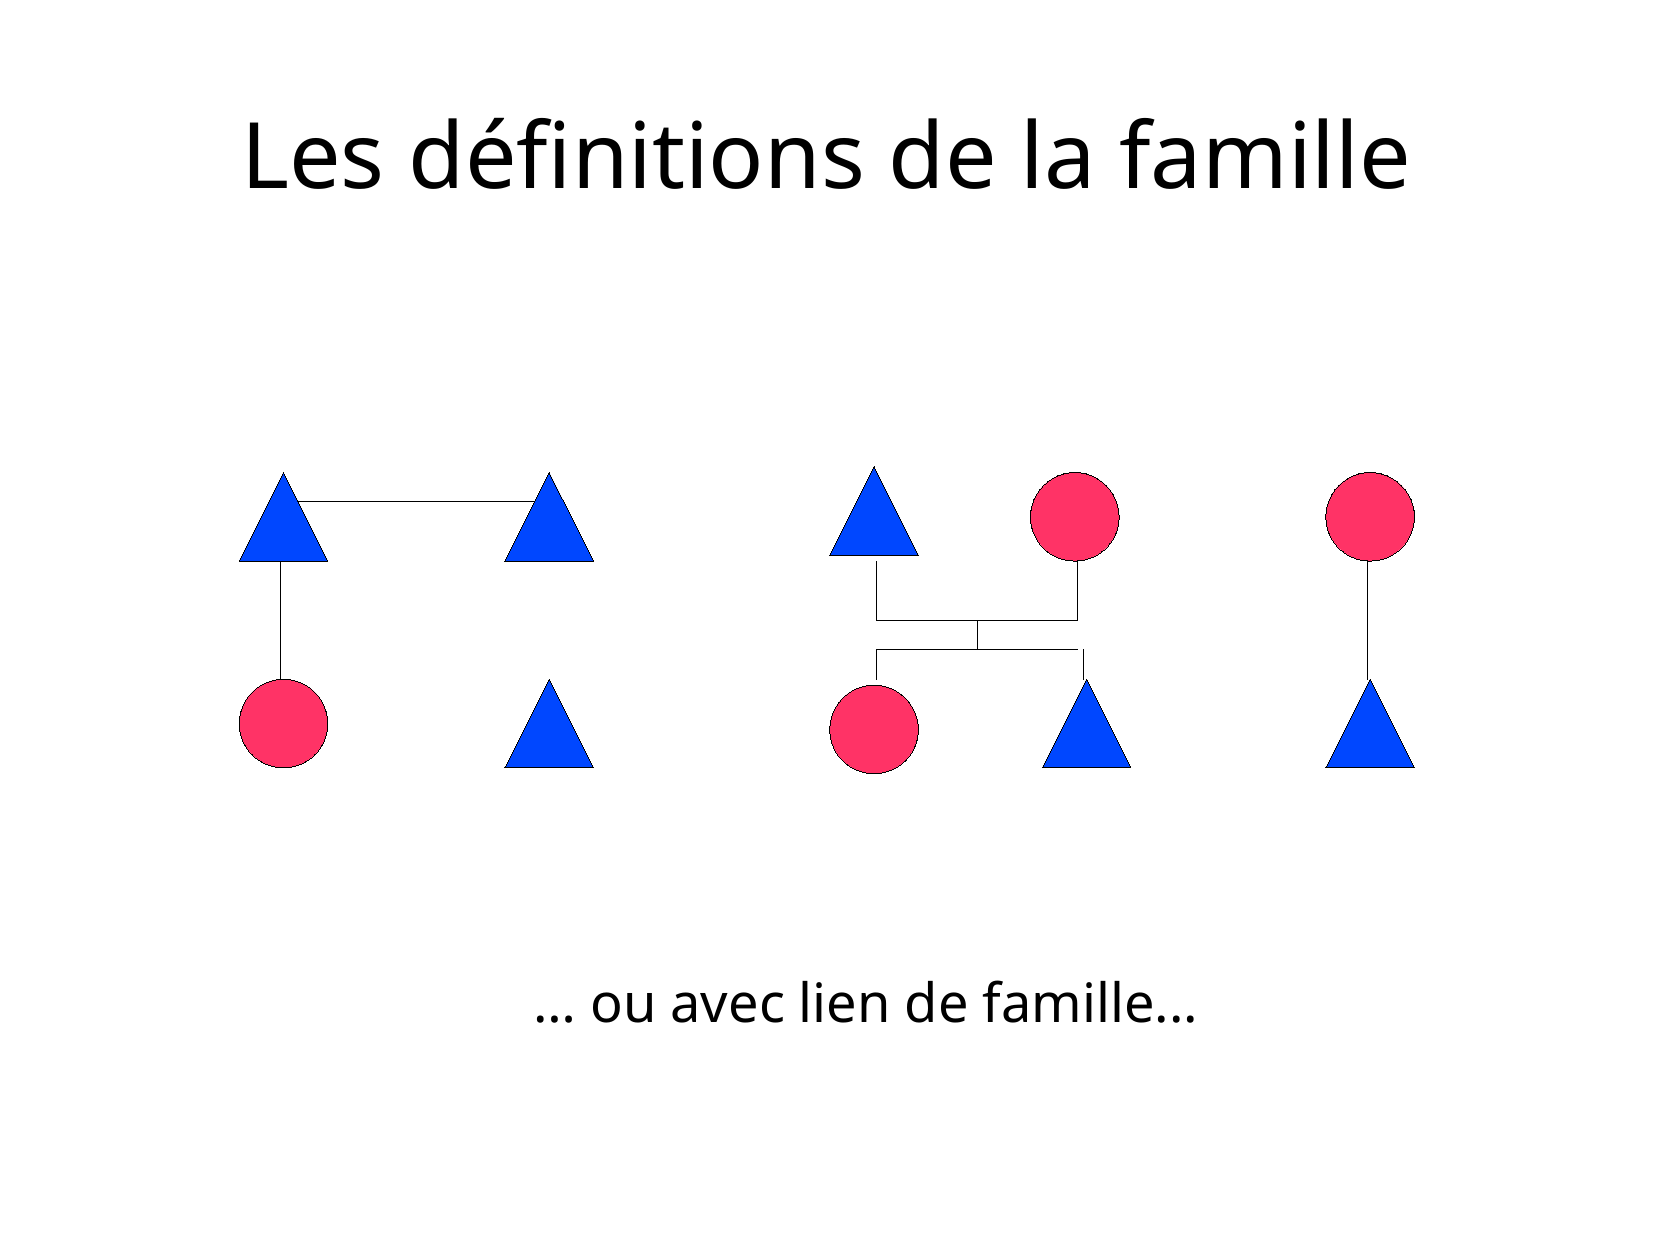

# Les définitions de la famille
… ou avec lien de famille...